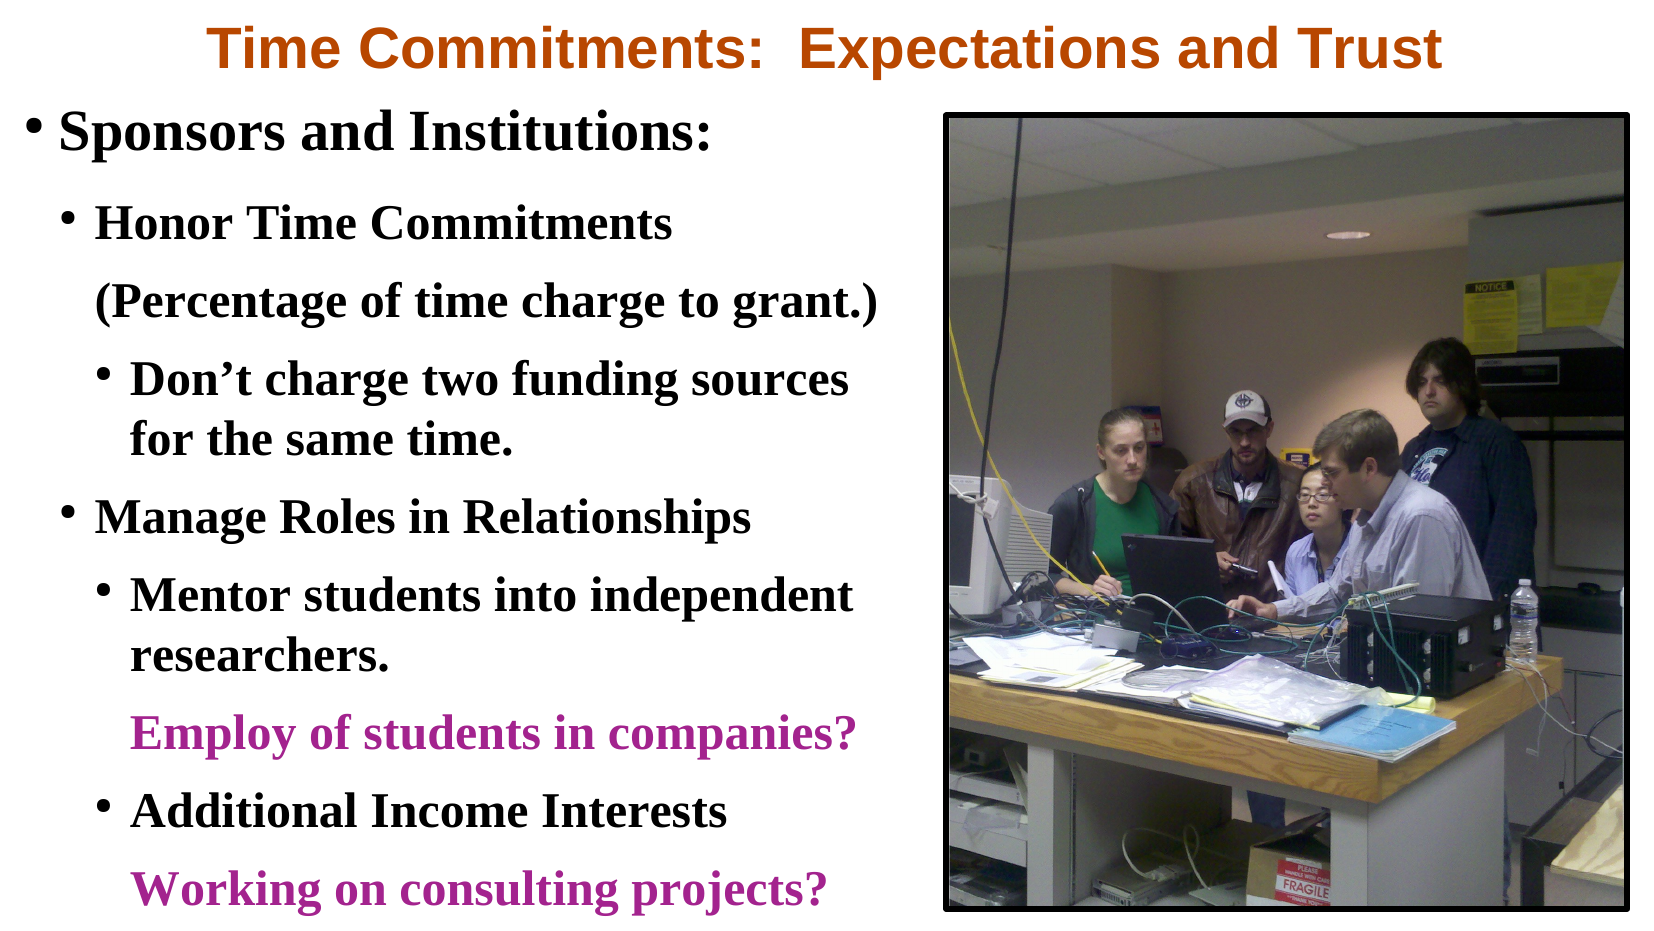

Time Commitments: Expectations and Trust
 Sponsors and Institutions:
Honor Time Commitments
(Percentage of time charge to grant.)
Don’t charge two funding sources for the same time.
Manage Roles in Relationships
Mentor students into independent researchers.
Employ of students in companies?
Additional Income Interests
Working on consulting projects?